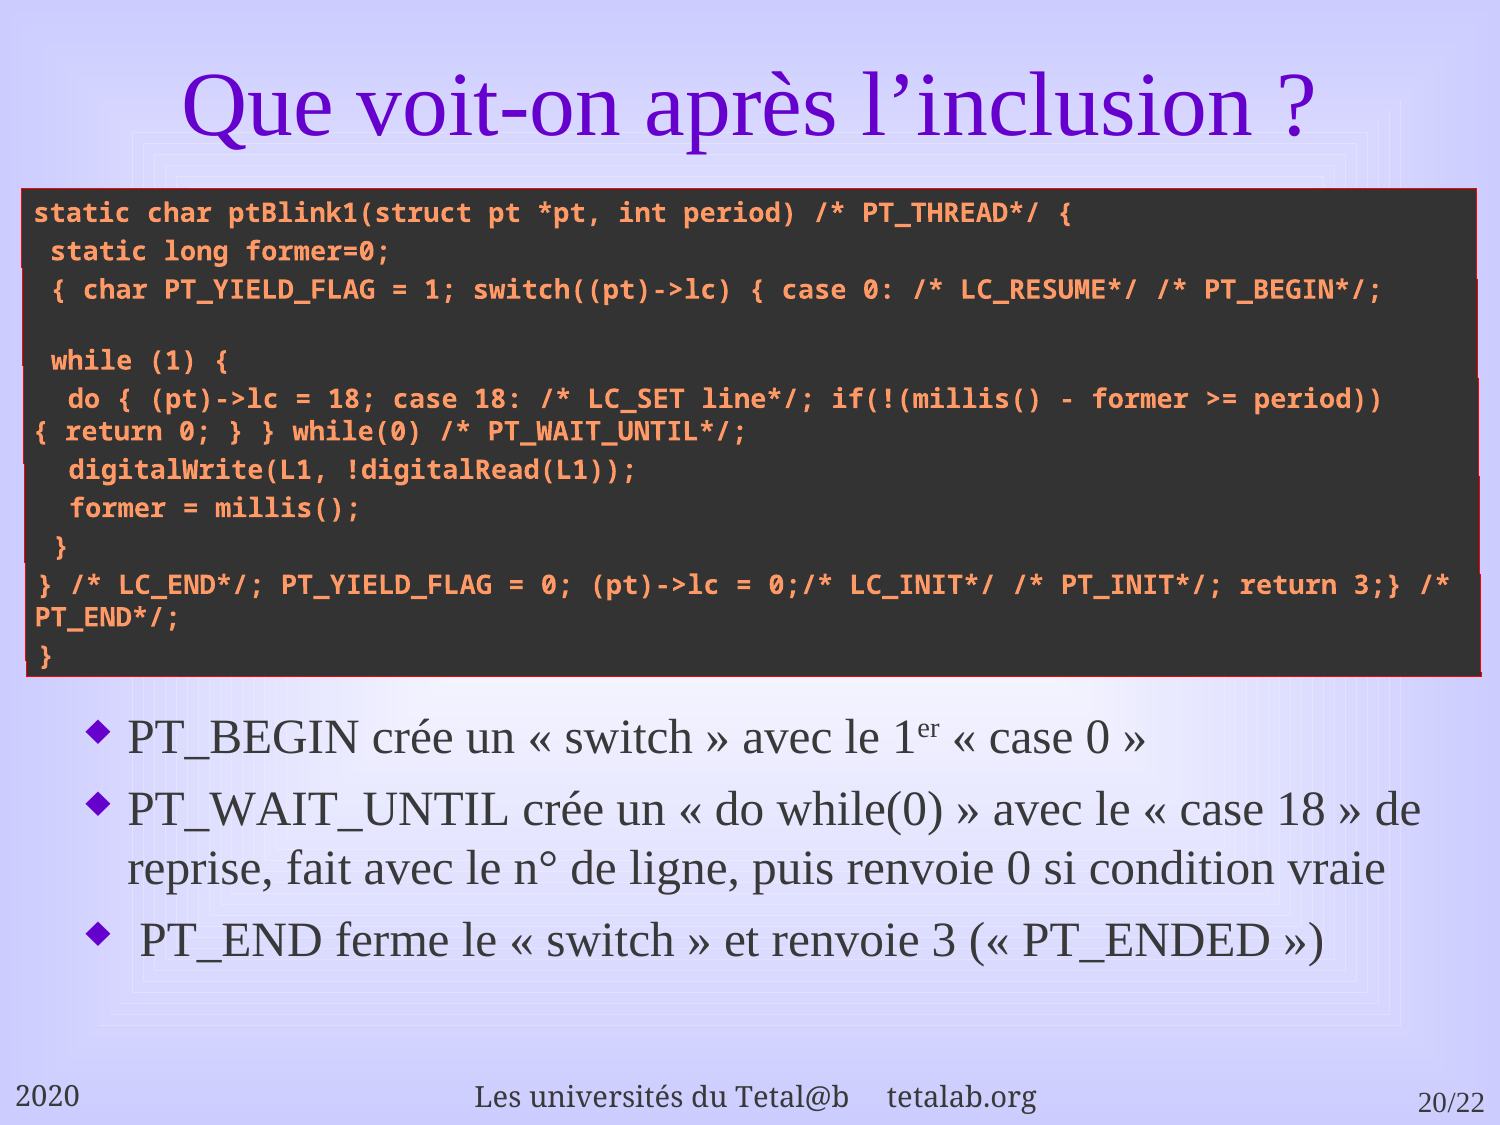

# Que voit-on après l’inclusion ?
static char ptBlink1(struct pt *pt, int period) /* PT_THREAD*/ {
 static long former=0;
 { char PT_YIELD_FLAG = 1; switch((pt)->lc) { case 0: /* LC_RESUME*/ /* PT_BEGIN*/;
 while (1) {
 do { (pt)->lc = 18; case 18: /* LC_SET line*/; if(!(millis() - former >= period)) { return 0; } } while(0) /* PT_WAIT_UNTIL*/;
 digitalWrite(L1, !digitalRead(L1));
 former = millis();
 }
} /* LC_END*/; PT_YIELD_FLAG = 0; (pt)->lc = 0;/* LC_INIT*/ /* PT_INIT*/; return 3;} /* PT_END*/;
}
PT_BEGIN crée un « switch » avec le 1er « case 0 »
PT_WAIT_UNTIL crée un « do while(0) » avec le « case 18 » de reprise, fait avec le n° de ligne, puis renvoie 0 si condition vraie
 PT_END ferme le « switch » et renvoie 3 (« PT_ENDED »)
2020
Les universités du Tetal@b tetalab.org
20